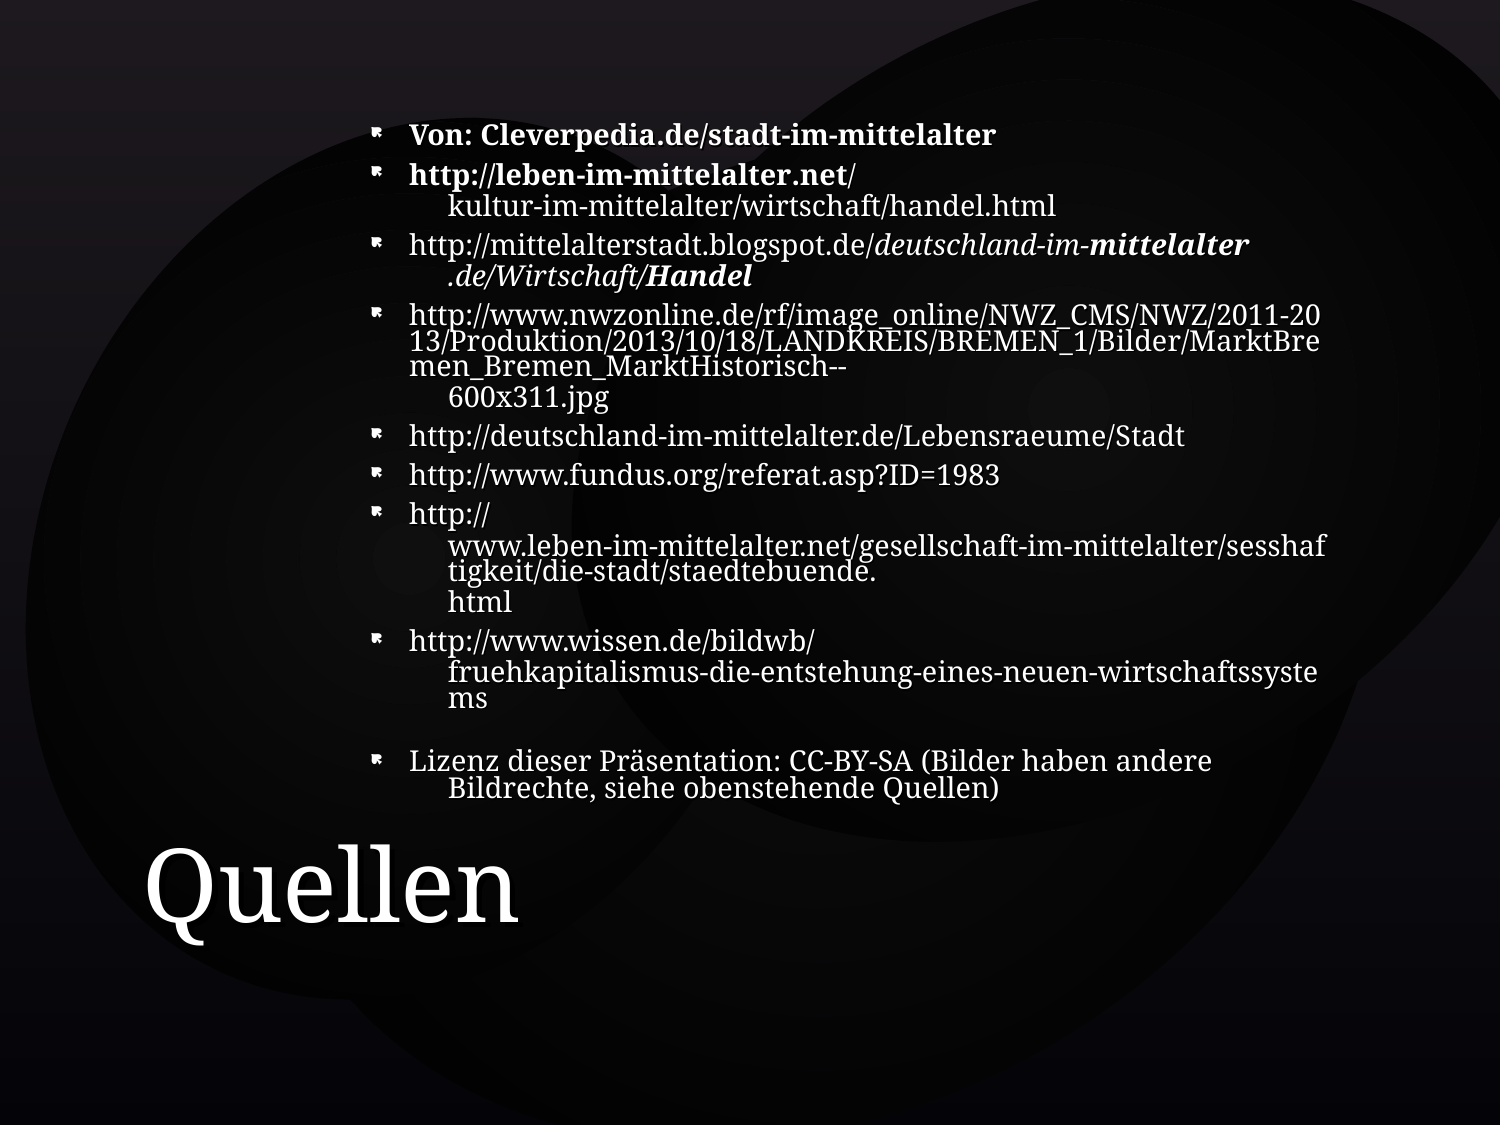

# Von: Cleverpedia.de/stadt-im-mittelalter
http://leben-im-mittelalter.net/kultur-im-mittelalter/wirtschaft/handel.html
http://mittelalterstadt.blogspot.de/deutschland-im-mittelalter.de/Wirtschaft/Handel
http://www.nwzonline.de/rf/image_online/NWZ_CMS/NWZ/2011-2013/Produktion/2013/10/18/LANDKREIS/BREMEN_1/Bilder/MarktBremen_Bremen_MarktHistorisch--600x311.jpg
http://deutschland-im-mittelalter.de/Lebensraeume/Stadt
http://www.fundus.org/referat.asp?ID=1983
http://www.leben-im-mittelalter.net/gesellschaft-im-mittelalter/sesshaftigkeit/die-stadt/staedtebuende.html
http://www.wissen.de/bildwb/fruehkapitalismus-die-entstehung-eines-neuen-wirtschaftssystems
Lizenz dieser Präsentation: CC-BY-SA (Bilder haben andere Bildrechte, siehe obenstehende Quellen)
Quellen